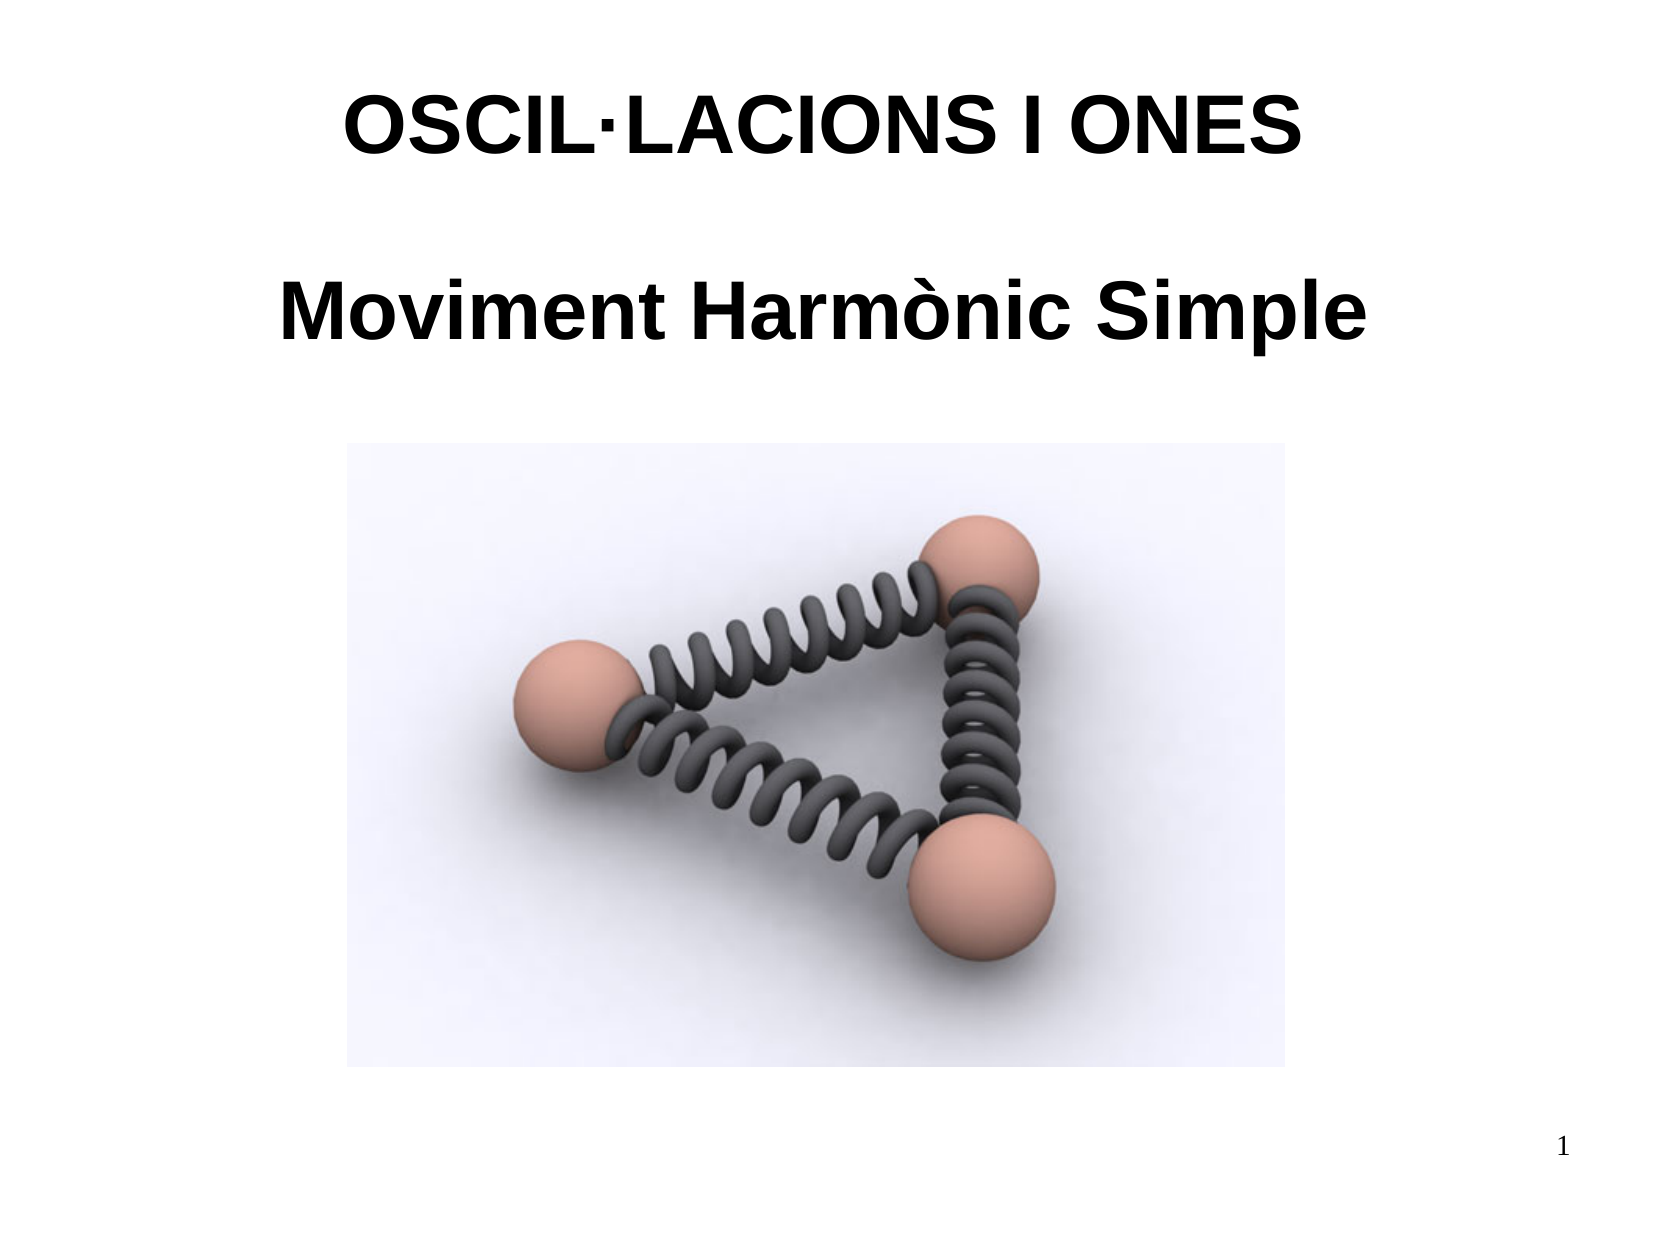

OSCIL·LACIONS I ONES
Moviment Harmònic Simple
1